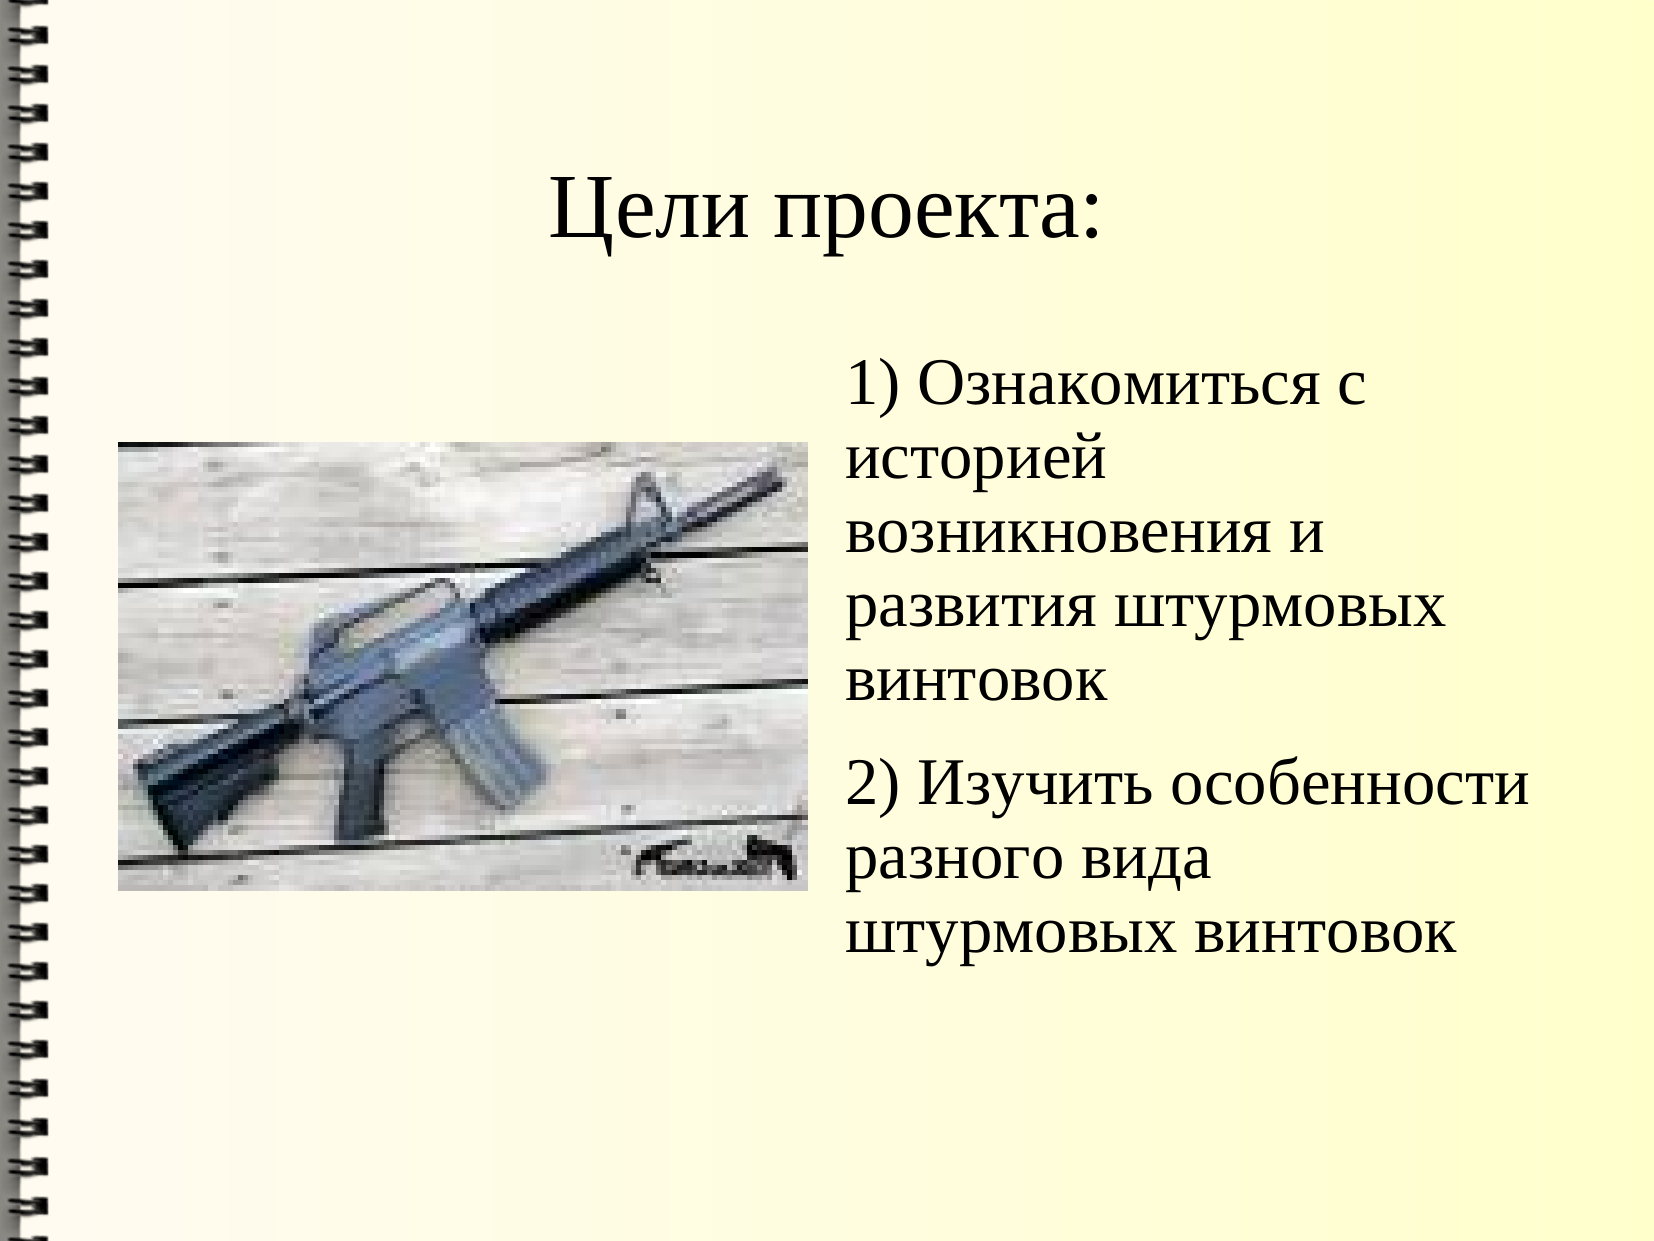

# Цели проекта:
1) Ознакомиться с историей возникновения и развития штурмовых винтовок
2) Изучить особенности разного вида штурмовых винтовок